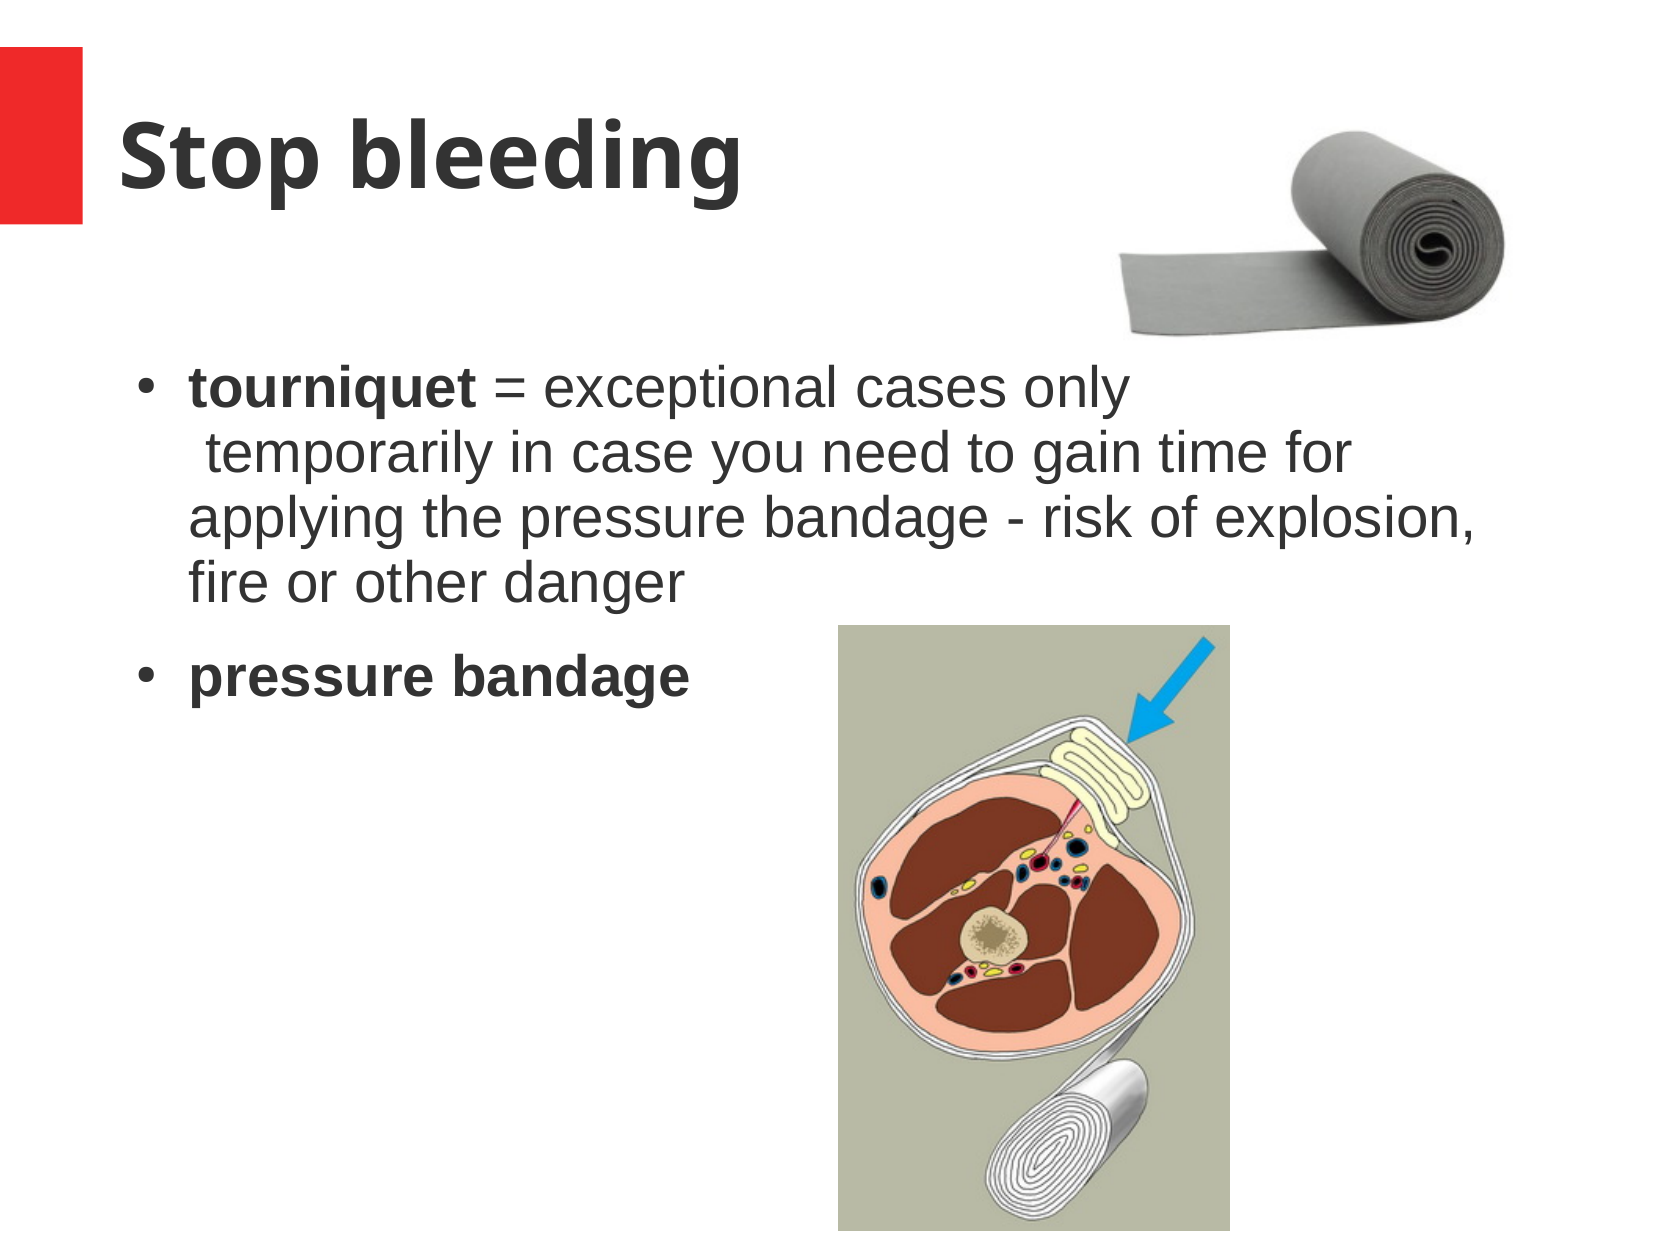

# Stop bleeding
tourniquet = exceptional cases only
 temporarily in case you need to gain time for applying the pressure bandage - risk of explosion, fire or other danger
pressure bandage